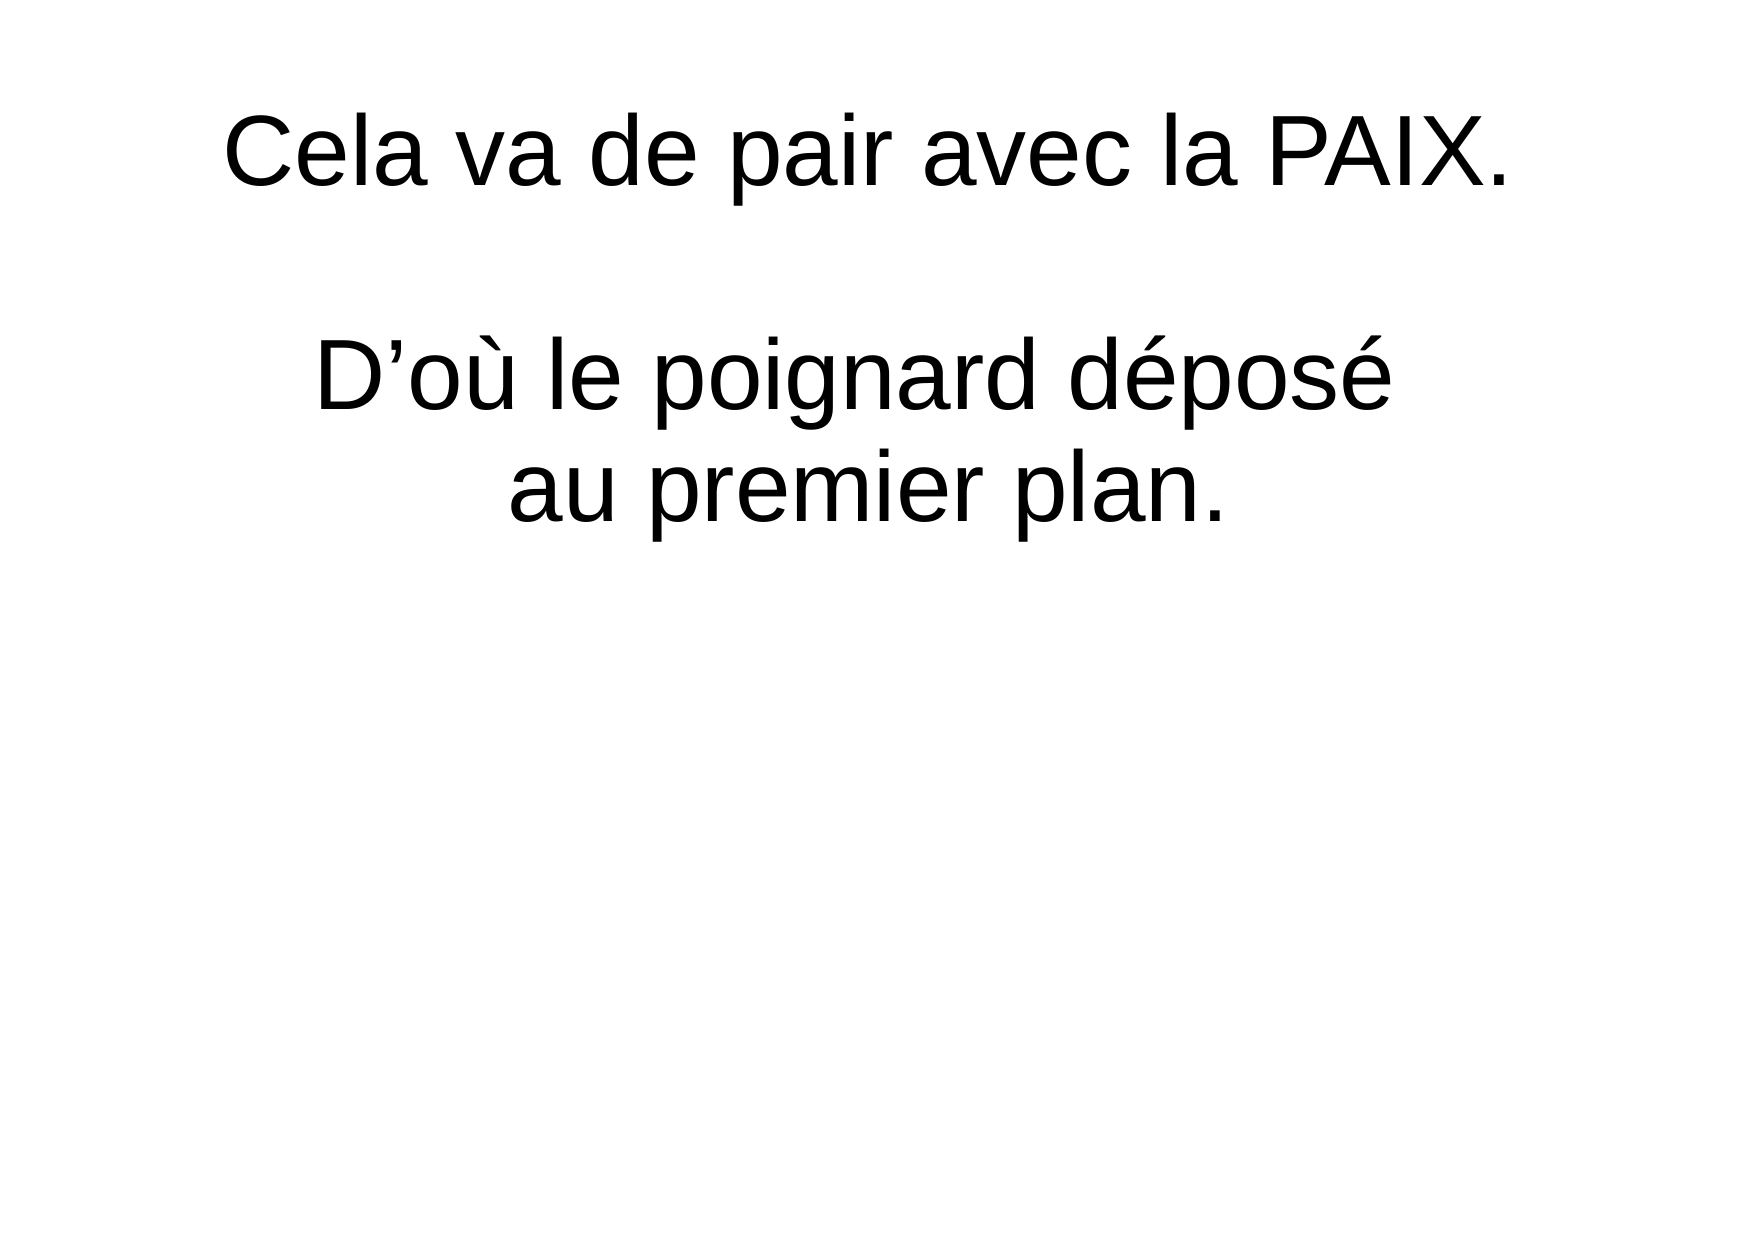

Cela va de pair avec la PAIX.
D’où le poignard déposé
au premier plan.